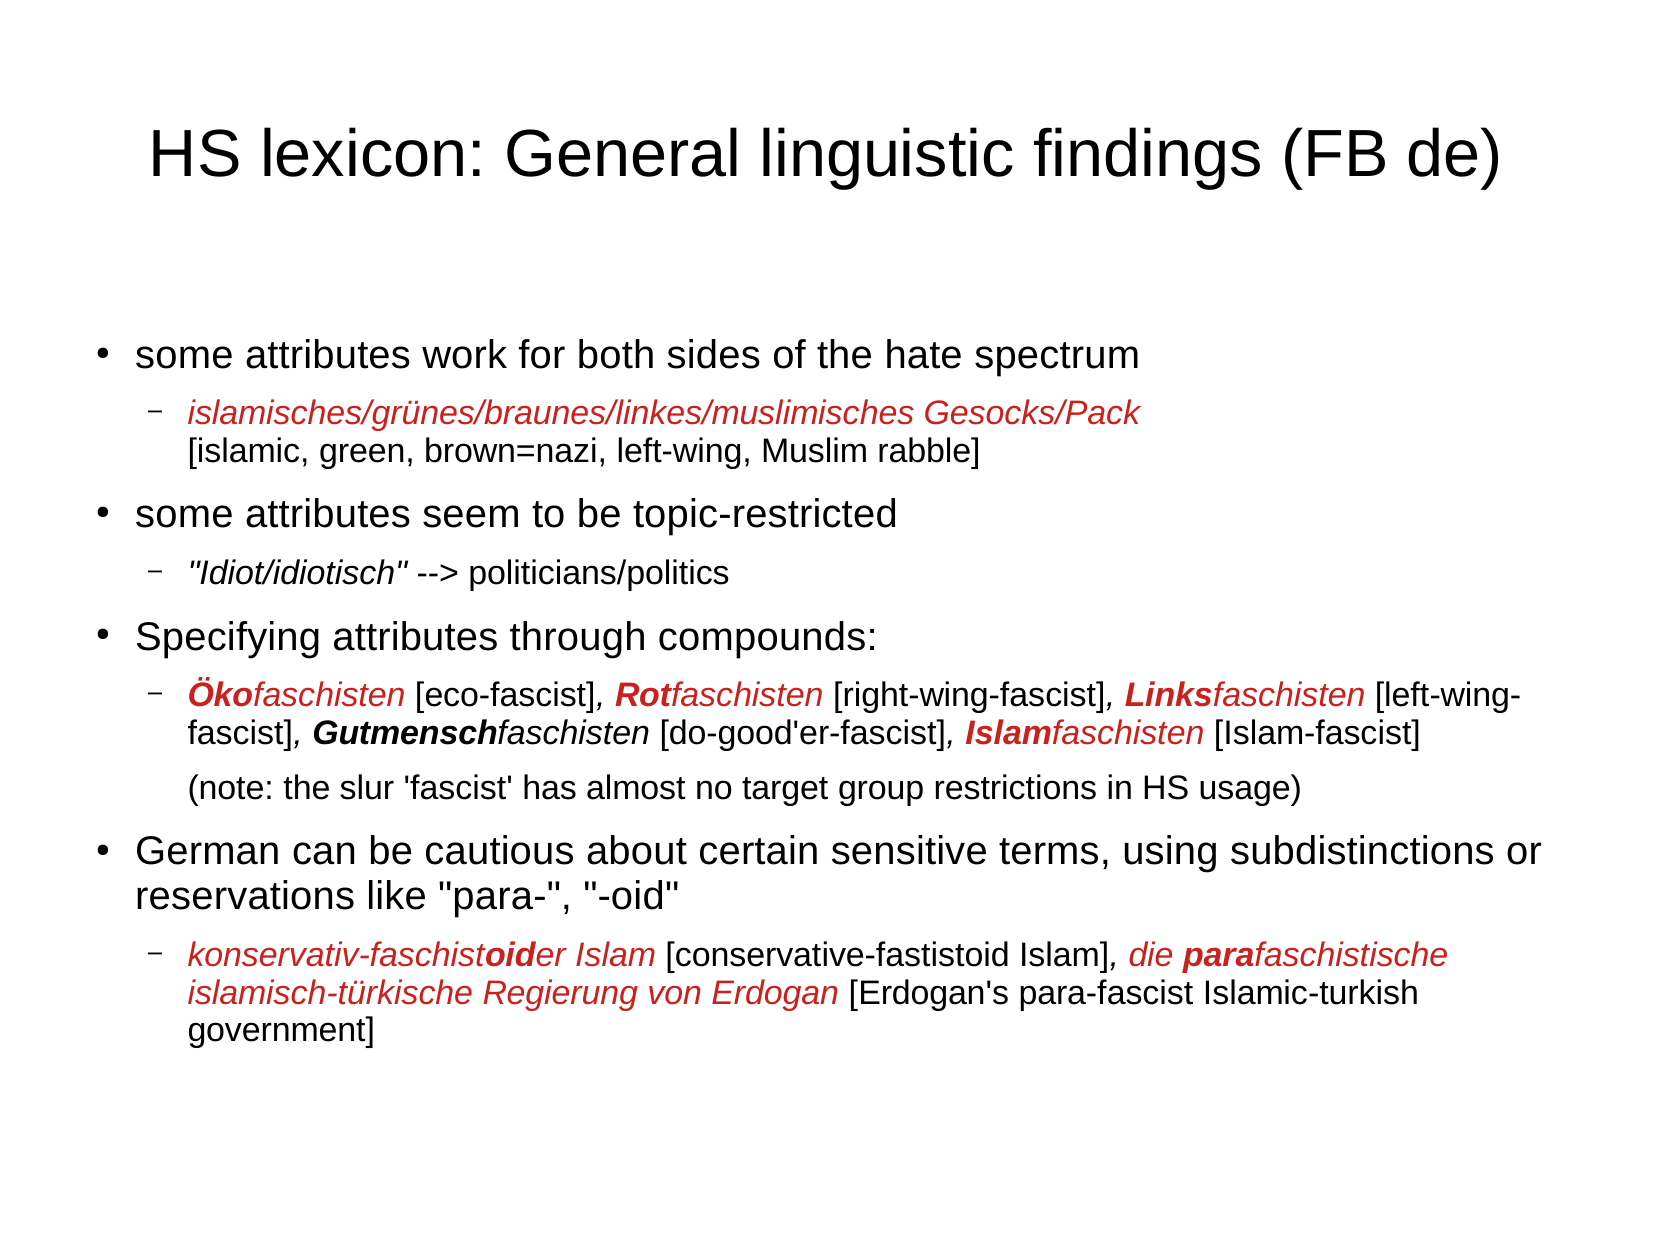

# HS lexicon: General linguistic findings (FB de)
some attributes work for both sides of the hate spectrum
islamisches/grünes/braunes/linkes/muslimisches Gesocks/Pack
[islamic, green, brown=nazi, left-wing, Muslim rabble]
some attributes seem to be topic-restricted
"Idiot/idiotisch" --> politicians/politics
Specifying attributes through compounds:
Ökofaschisten [eco-fascist], Rotfaschisten [right-wing-fascist], Linksfaschisten [left-wing-fascist], Gutmenschfaschisten [do-good'er-fascist], Islamfaschisten [Islam-fascist]
(note: the slur 'fascist' has almost no target group restrictions in HS usage)
German can be cautious about certain sensitive terms, using subdistinctions or reservations like "para-", "-oid"
konservativ-faschistoider Islam [conservative-fastistoid Islam], die parafaschistische islamisch-türkische Regierung von Erdogan [Erdogan's para-fascist Islamic-turkish government]